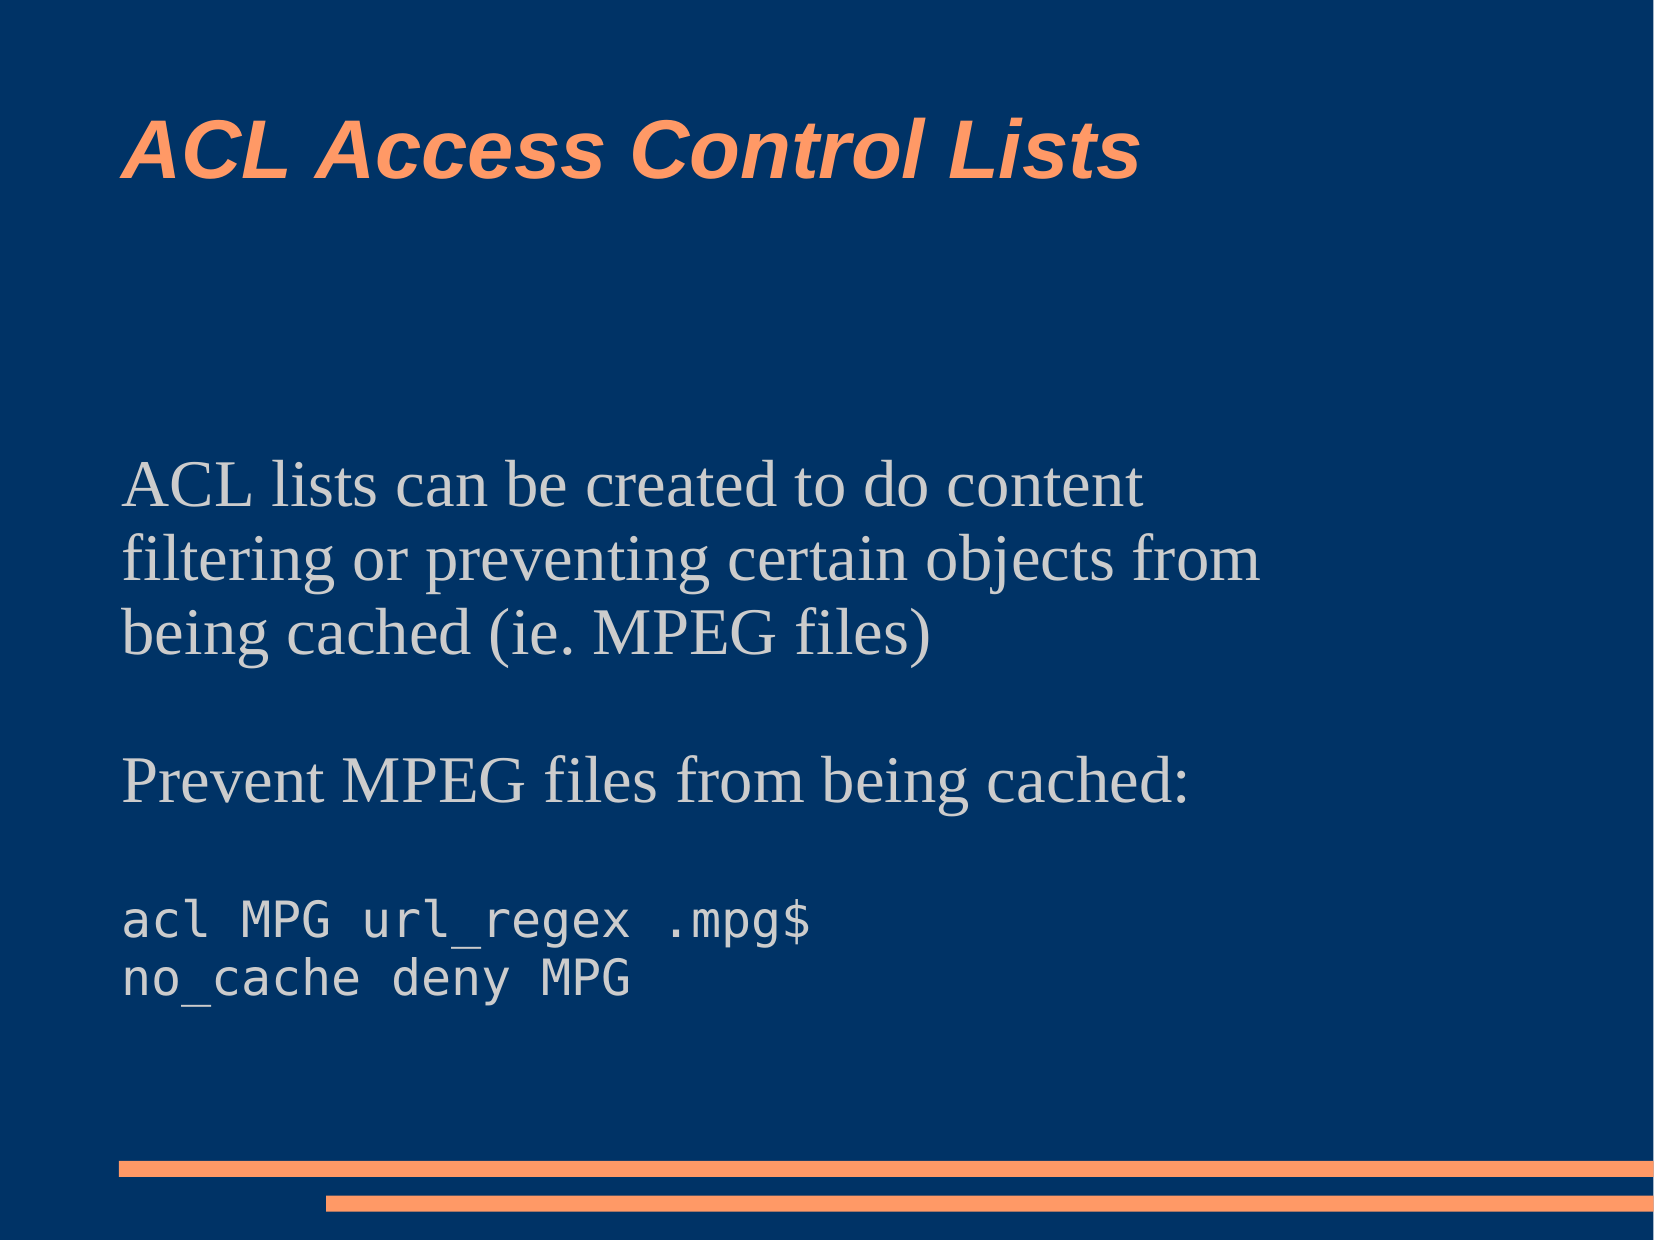

# ACL Access Control Lists
ACL lists can be created to do content
filtering or preventing certain objects from
being cached (ie. MPEG files)
Prevent MPEG files from being cached:
acl MPG url_regex .mpg$
no_cache deny MPG